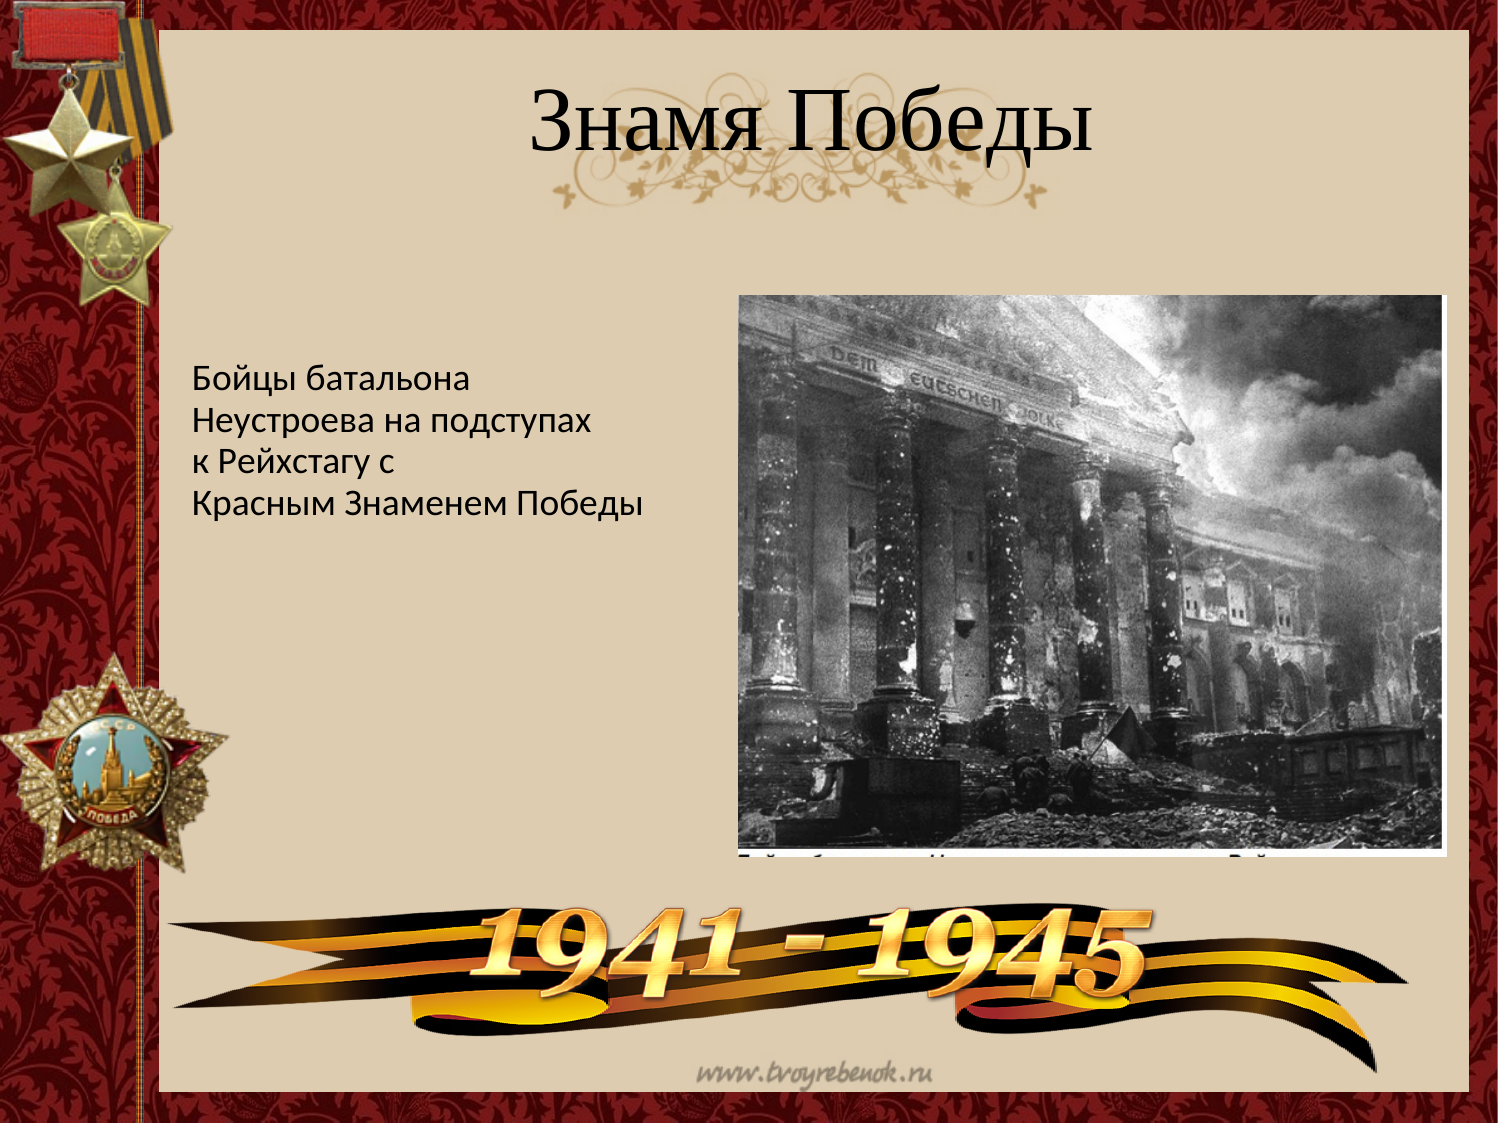

Знамя Победы
# Бойцы батальона Неустроева на подступах к Рейхстагу с Красным Знаменем Победы